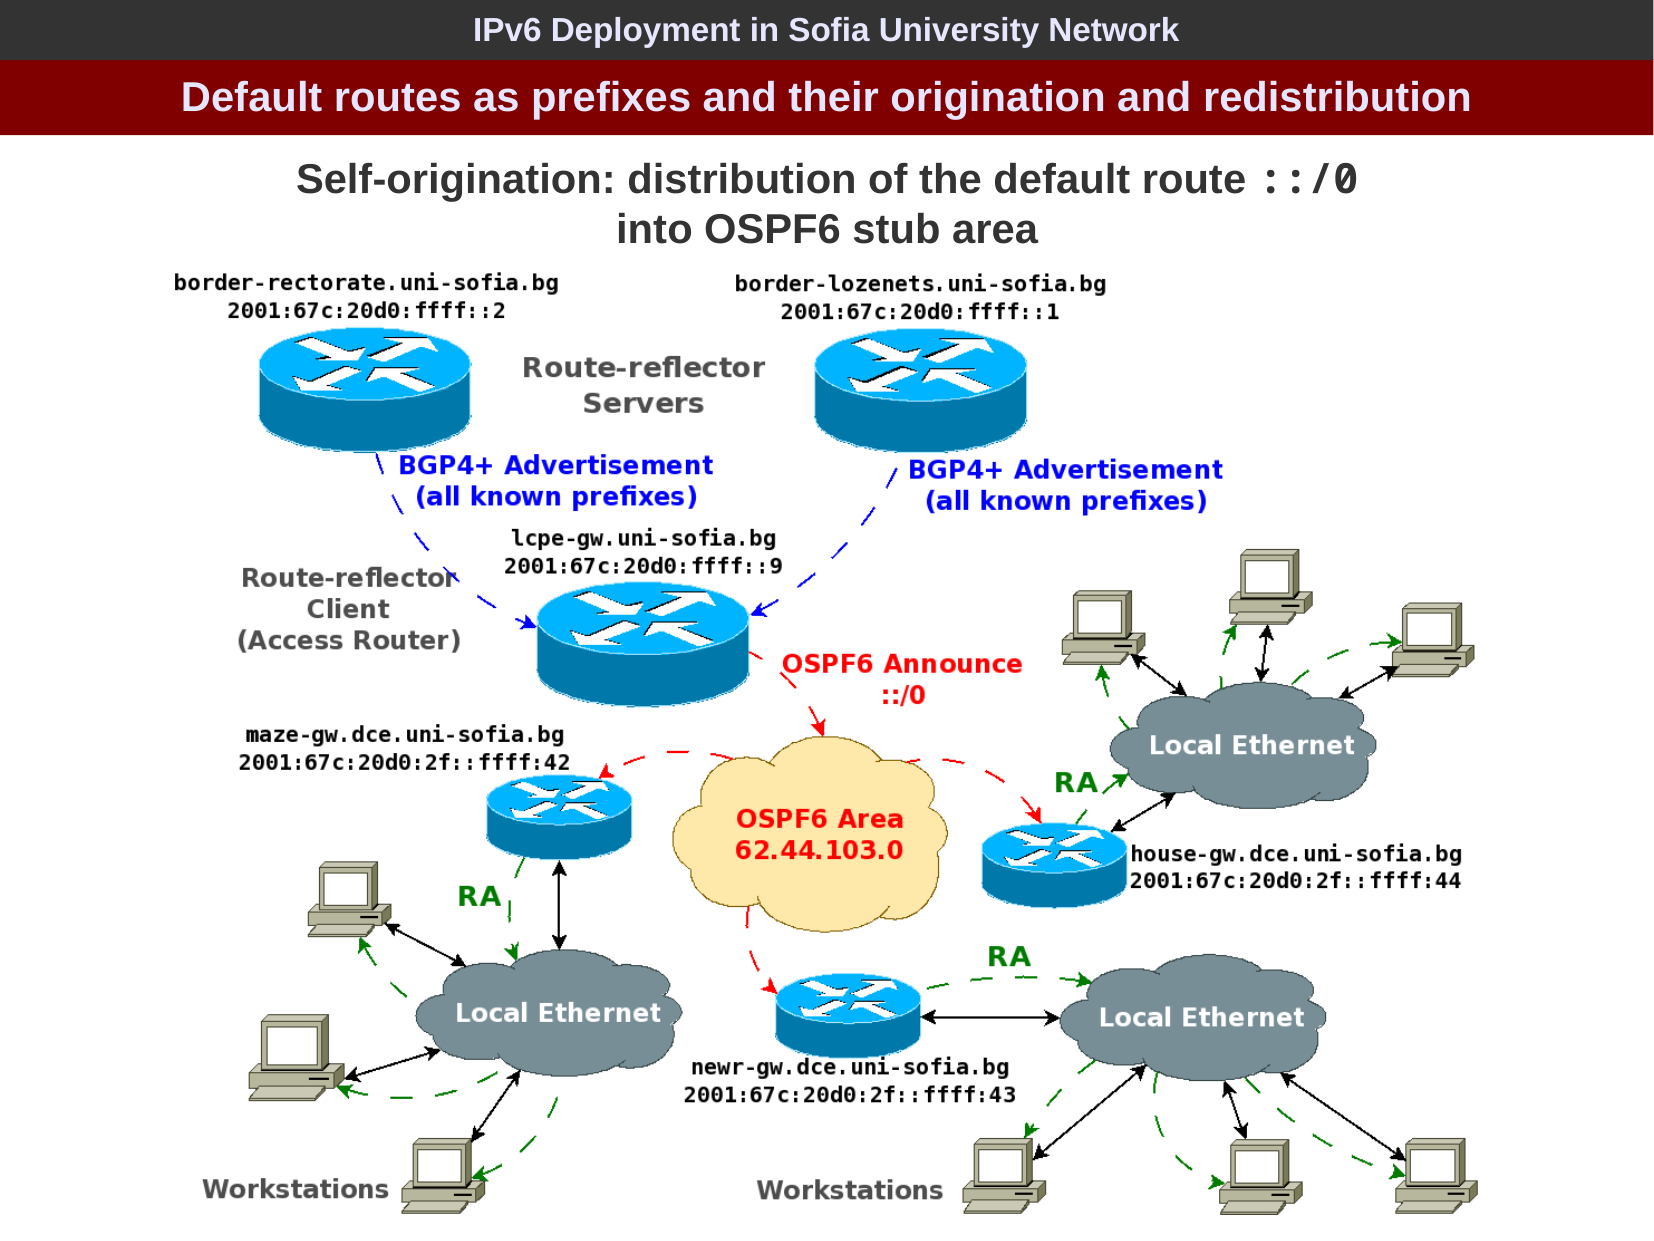

IPv6 Deployment in Sofia University Network
Default routes as prefixes and their origination and redistribution
Self-origination: distribution of the default route ::/0
into OSPF6 stub area